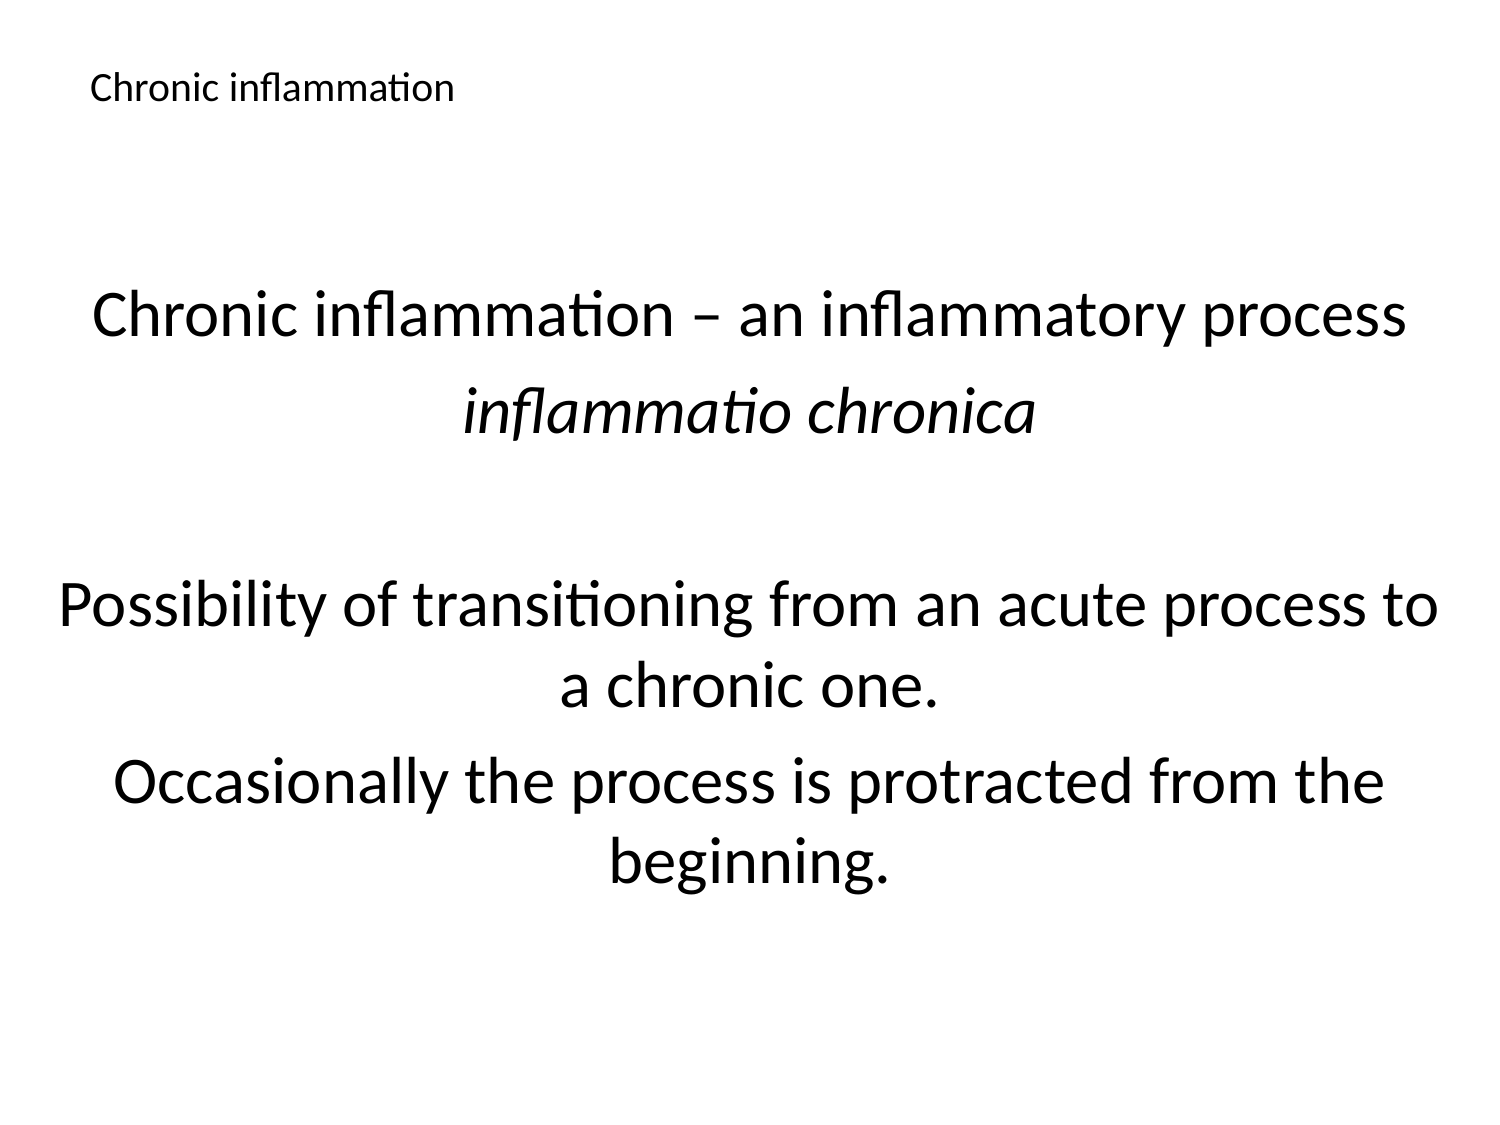

# Chronic inflammation
Chronic inflammation – an inflammatory process
inflammatio chronica
Possibility of transitioning from an acute process to a chronic one.
Occasionally the process is protracted from the beginning.